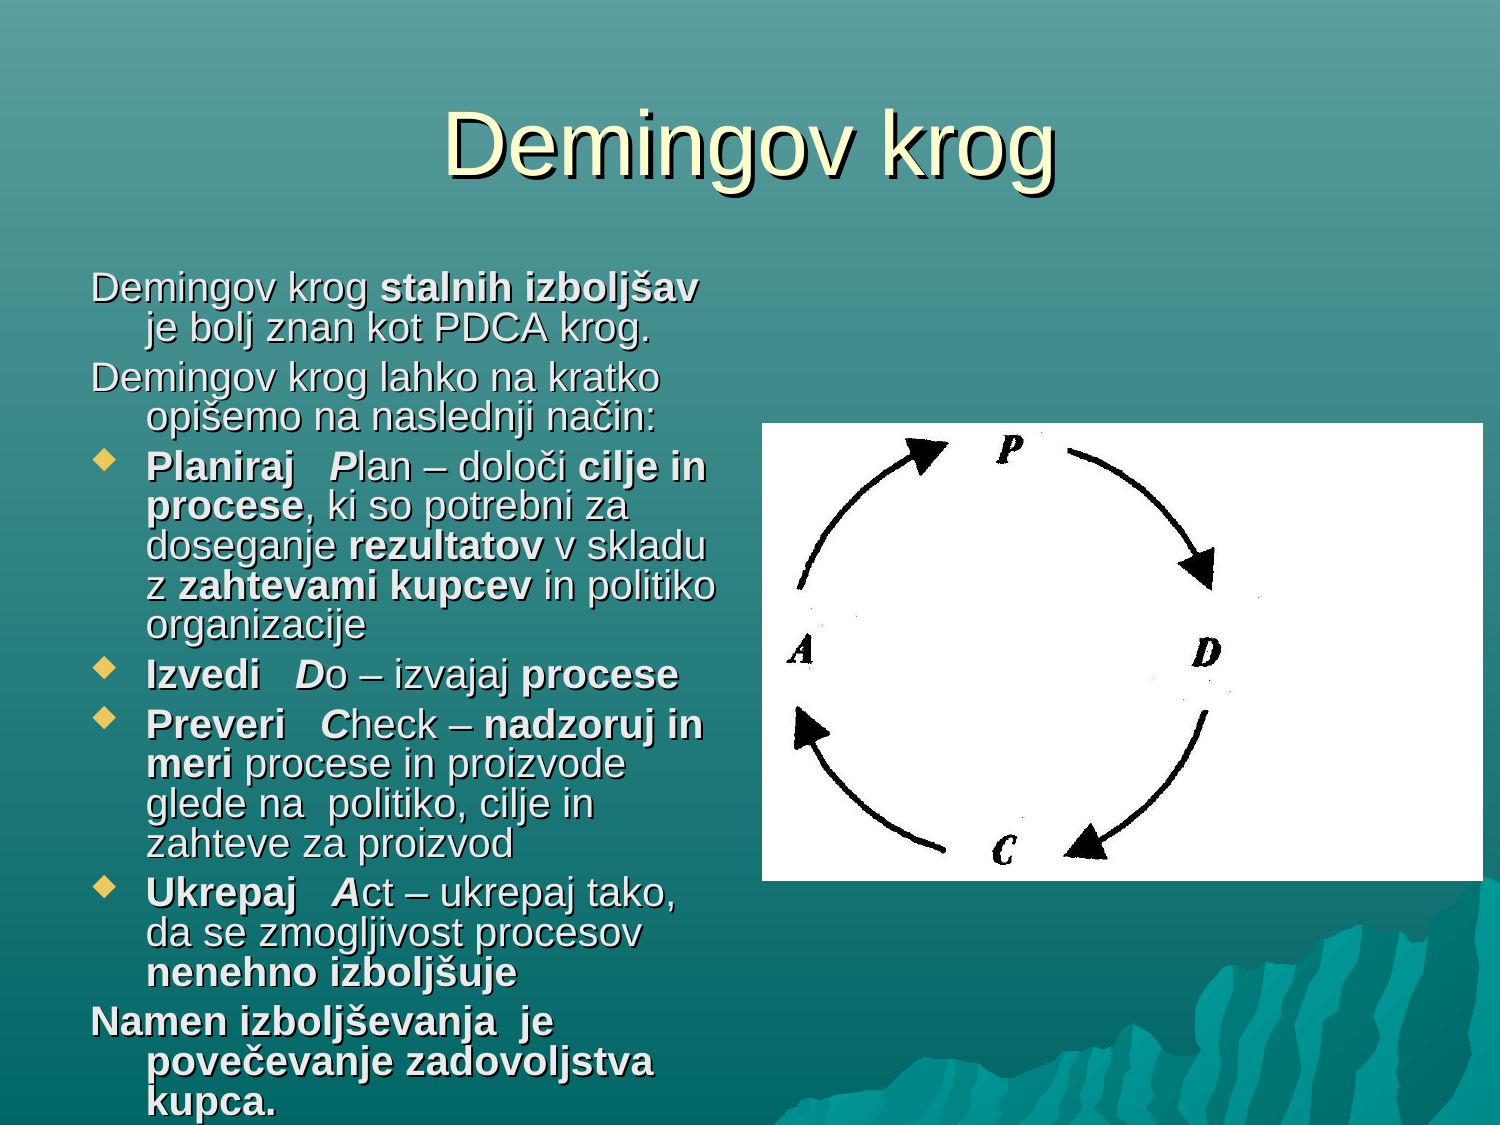

# Demingov krog
Demingov krog stalnih izboljšav je bolj znan kot PDCA krog.
Demingov krog lahko na kratko opišemo na naslednji način:
Planiraj Plan – določi cilje in procese, ki so potrebni za doseganje rezultatov v skladu z zahtevami kupcev in politiko organizacije
Izvedi Do – izvajaj procese
Preveri Check – nadzoruj in meri procese in proizvode glede na politiko, cilje in zahteve za proizvod
Ukrepaj Act – ukrepaj tako, da se zmogljivost procesov nenehno izboljšuje
Namen izboljševanja je povečevanje zadovoljstva kupca.